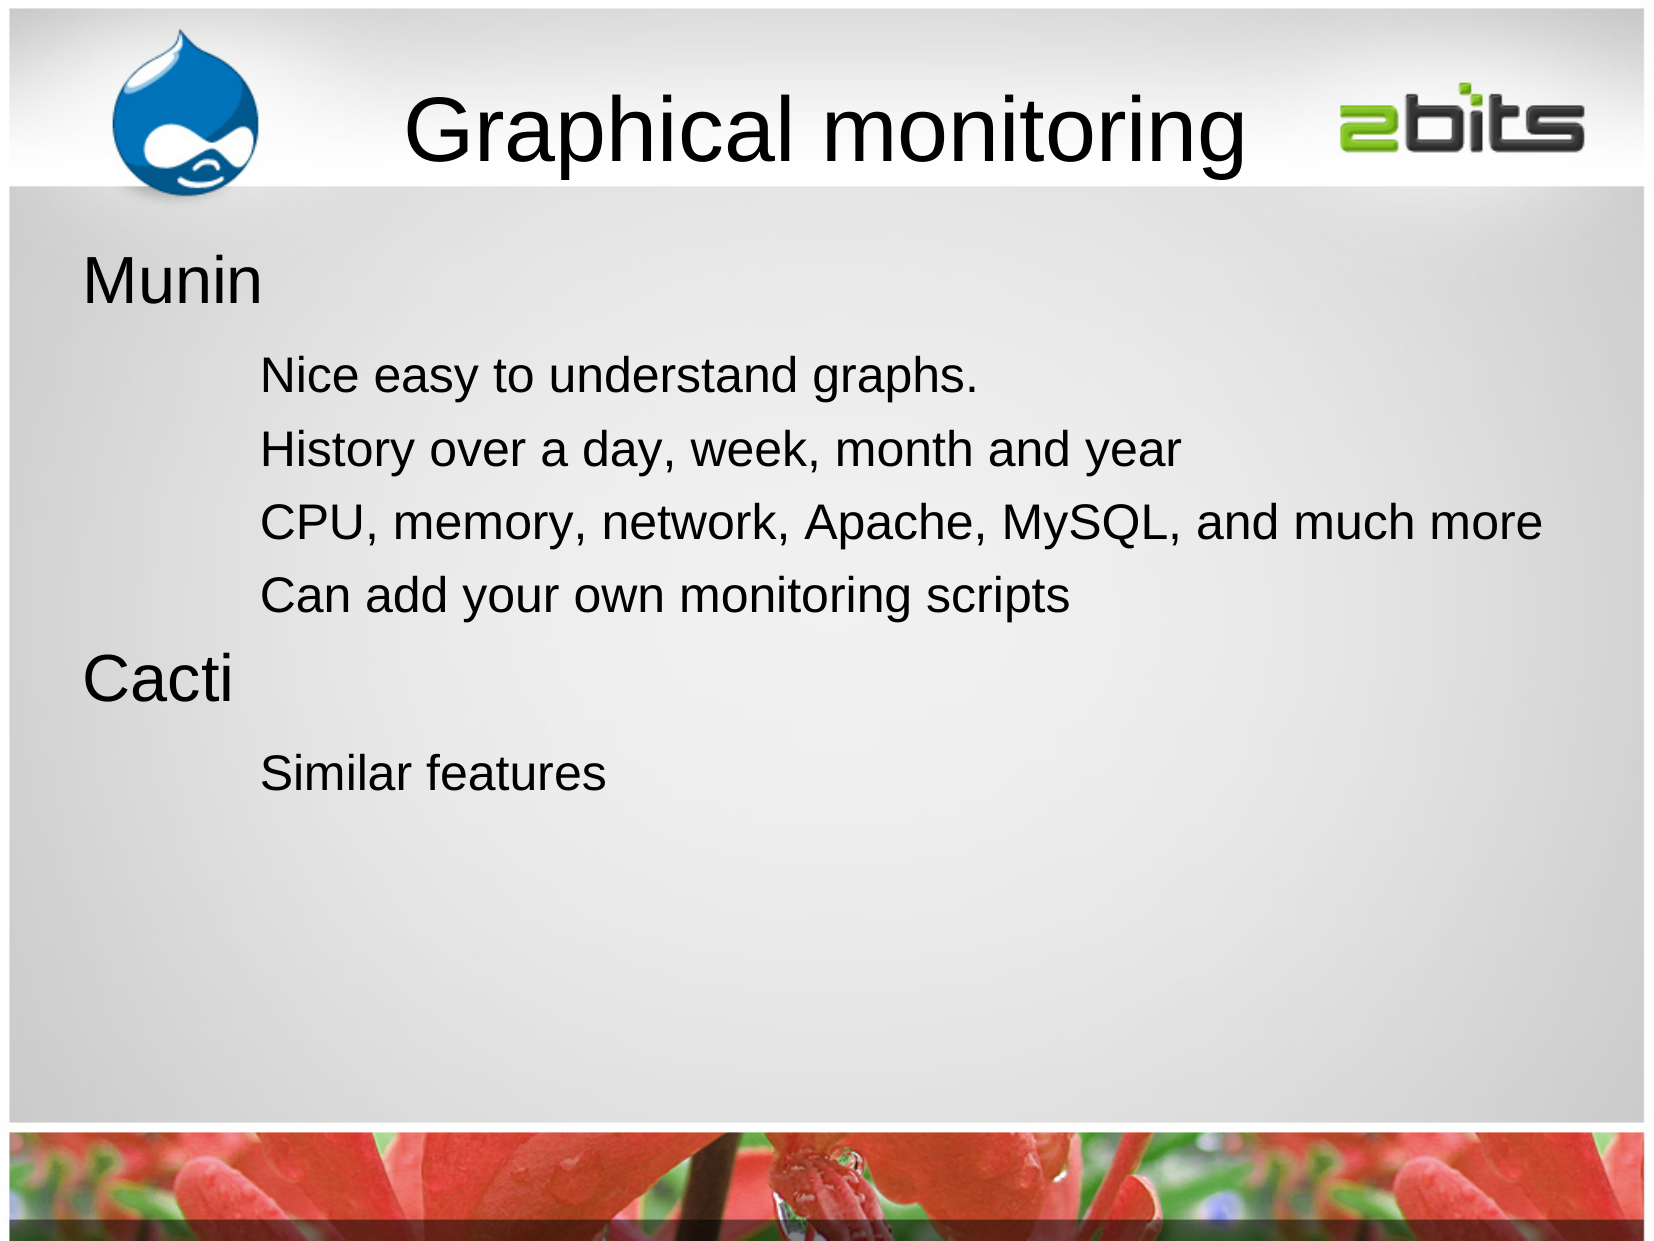

# Graphical monitoring
Munin
Nice easy to understand graphs.
History over a day, week, month and year
CPU, memory, network, Apache, MySQL, and much more
Can add your own monitoring scripts
Cacti
Similar features